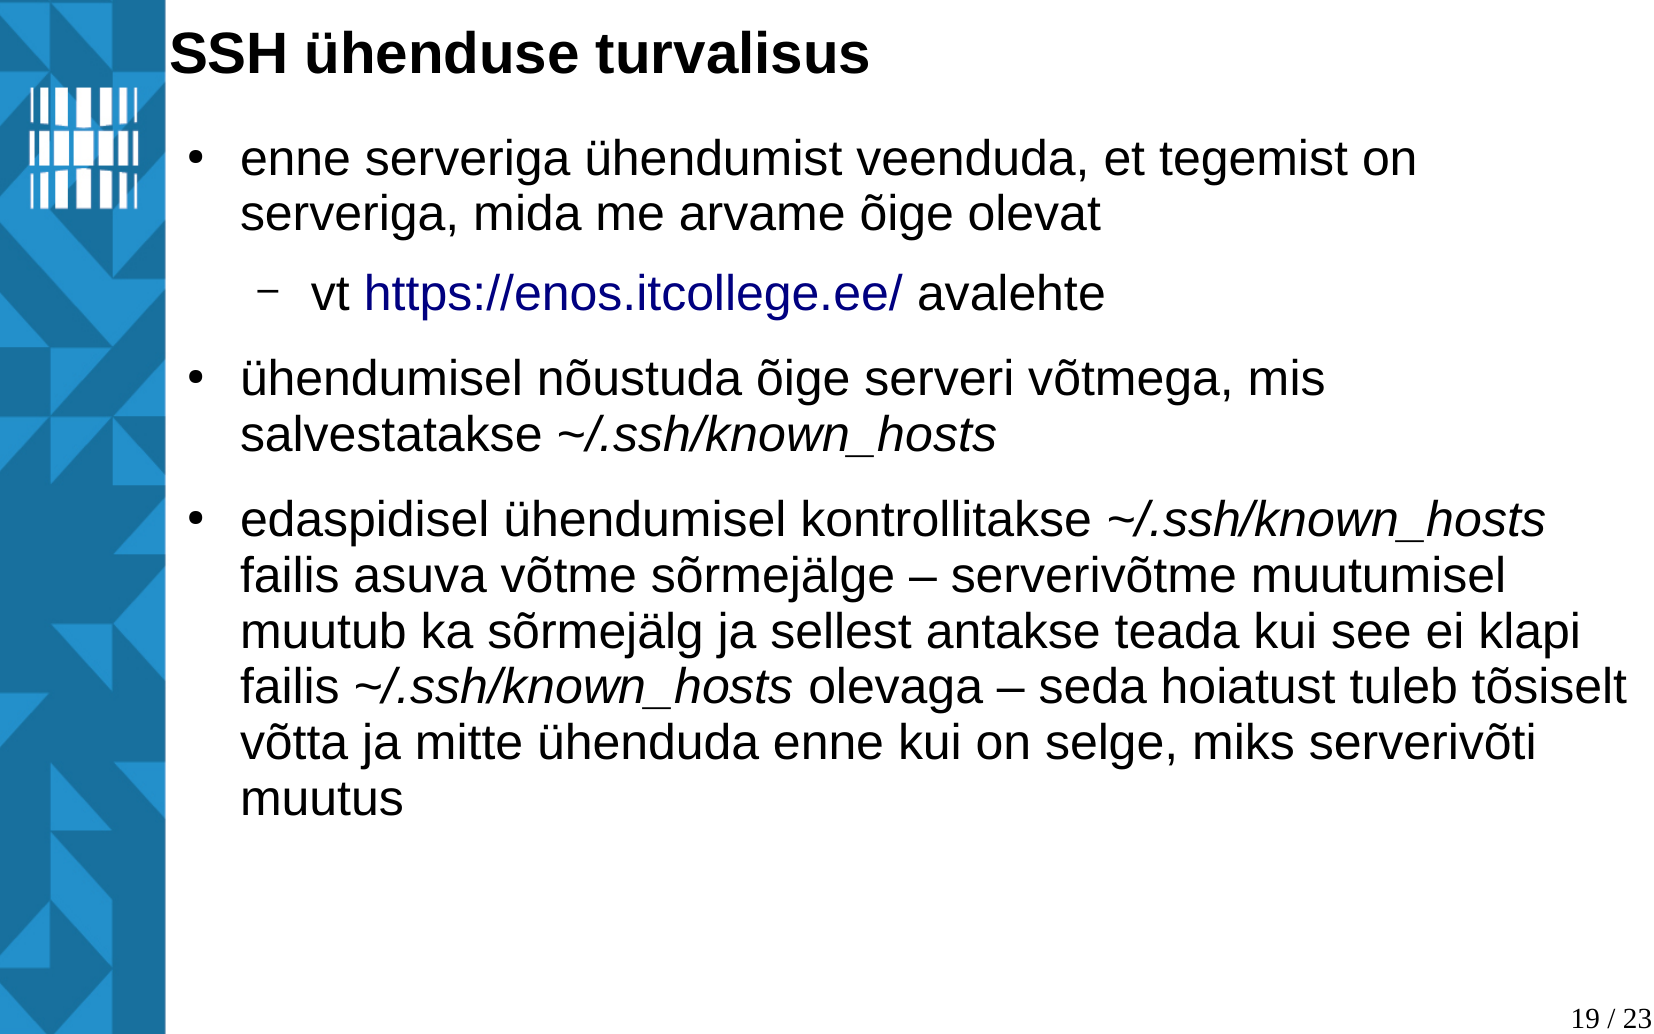

# SSH ühenduse turvalisus
enne serveriga ühendumist veenduda, et tegemist on serveriga, mida me arvame õige olevat
vt https://enos.itcollege.ee/ avalehte
ühendumisel nõustuda õige serveri võtmega, mis salvestatakse ~/.ssh/known_hosts
edaspidisel ühendumisel kontrollitakse ~/.ssh/known_hosts failis asuva võtme sõrmejälge – serverivõtme muutumisel muutub ka sõrmejälg ja sellest antakse teada kui see ei klapi failis ~/.ssh/known_hosts olevaga – seda hoiatust tuleb tõsiselt võtta ja mitte ühenduda enne kui on selge, miks serverivõti muutus
19